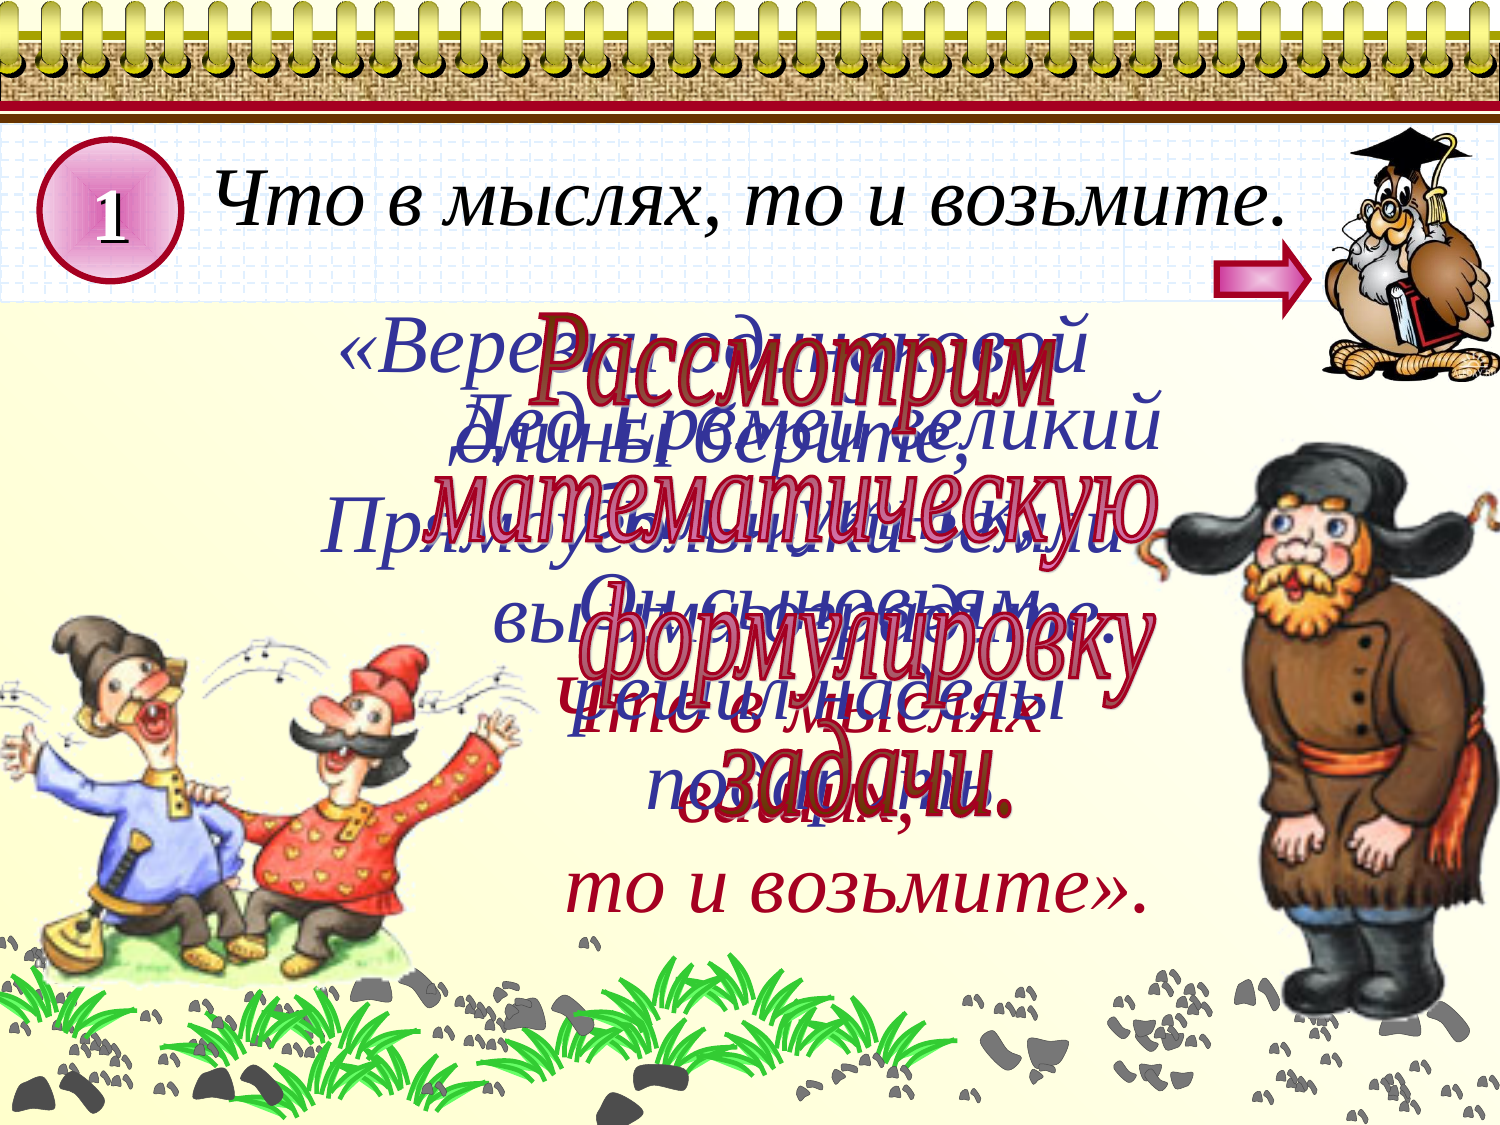

1
Что в мыслях, то и возьмите.
«Веревки одинаковой
длины берите,
Прямоугольники земли
 вы ими оградите.
 Что в мыслях
 ваших,
 то и возьмите».
Рассмотрим
математическую
 формулировку
 задачи.
Дед Еремей великий
был шутник,
Он сыновьям
решил наделы
 подарить.